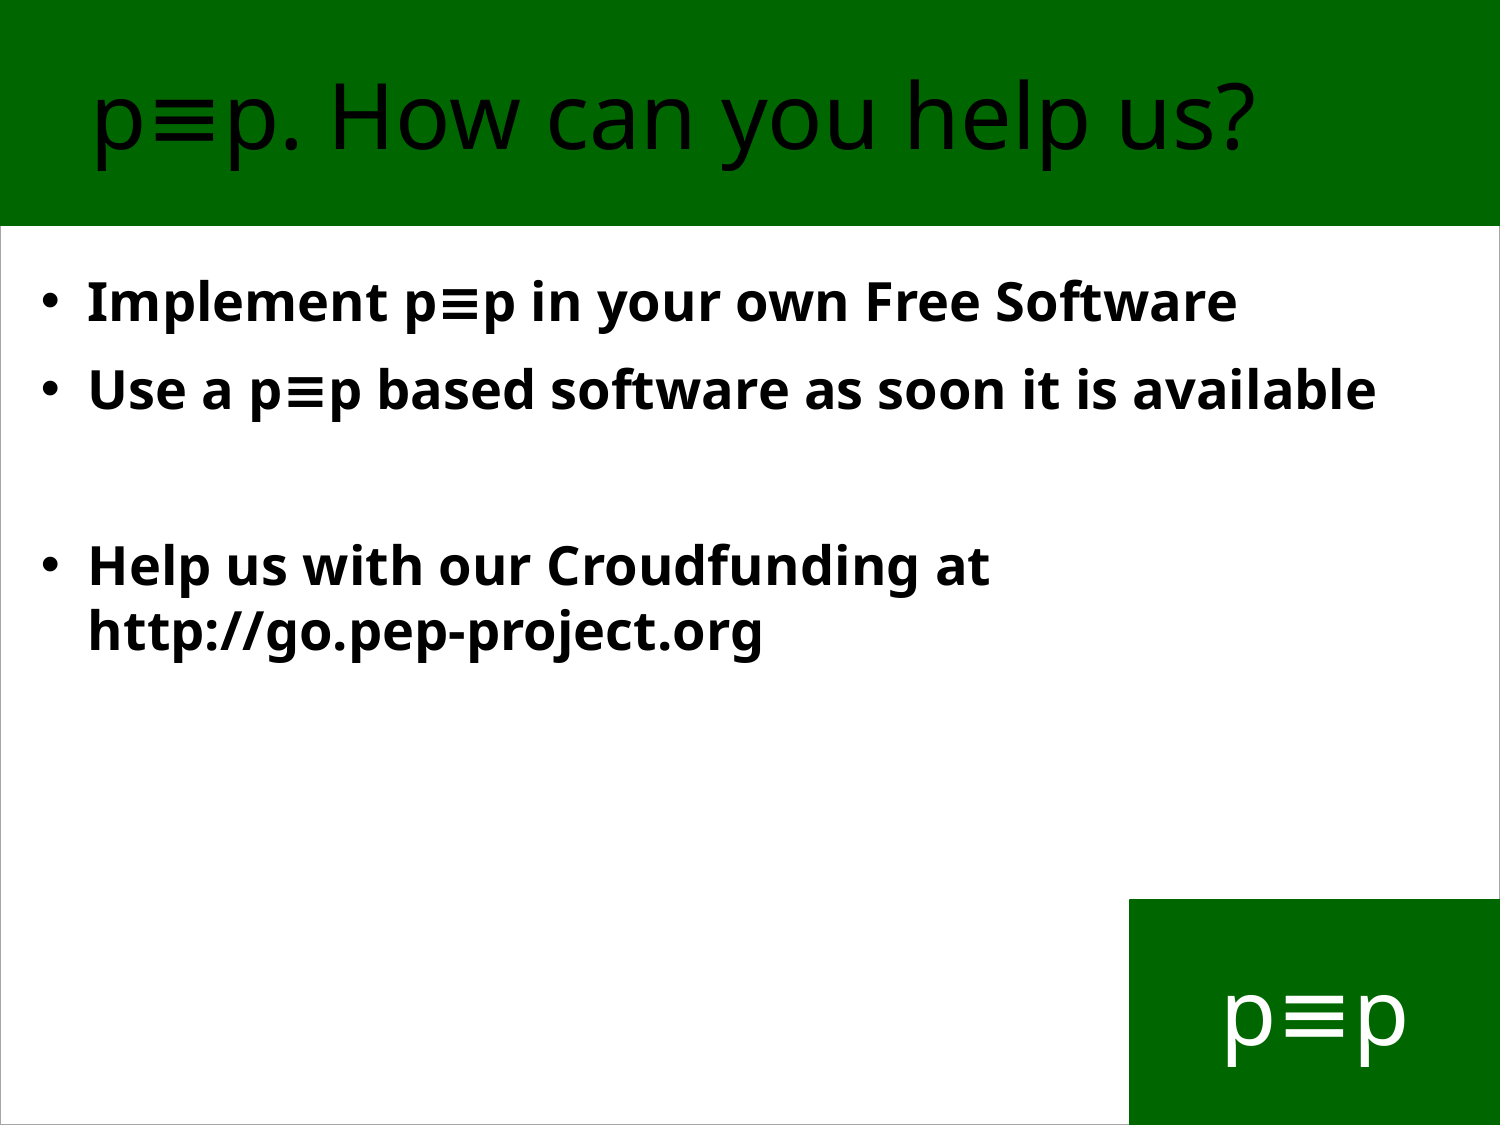

# p≡p. How can you help us?
Implement p≡p in your own Free Software
Use a p≡p based software as soon it is available
Help us with our Croudfunding at
http://go.pep-project.org
p≡p